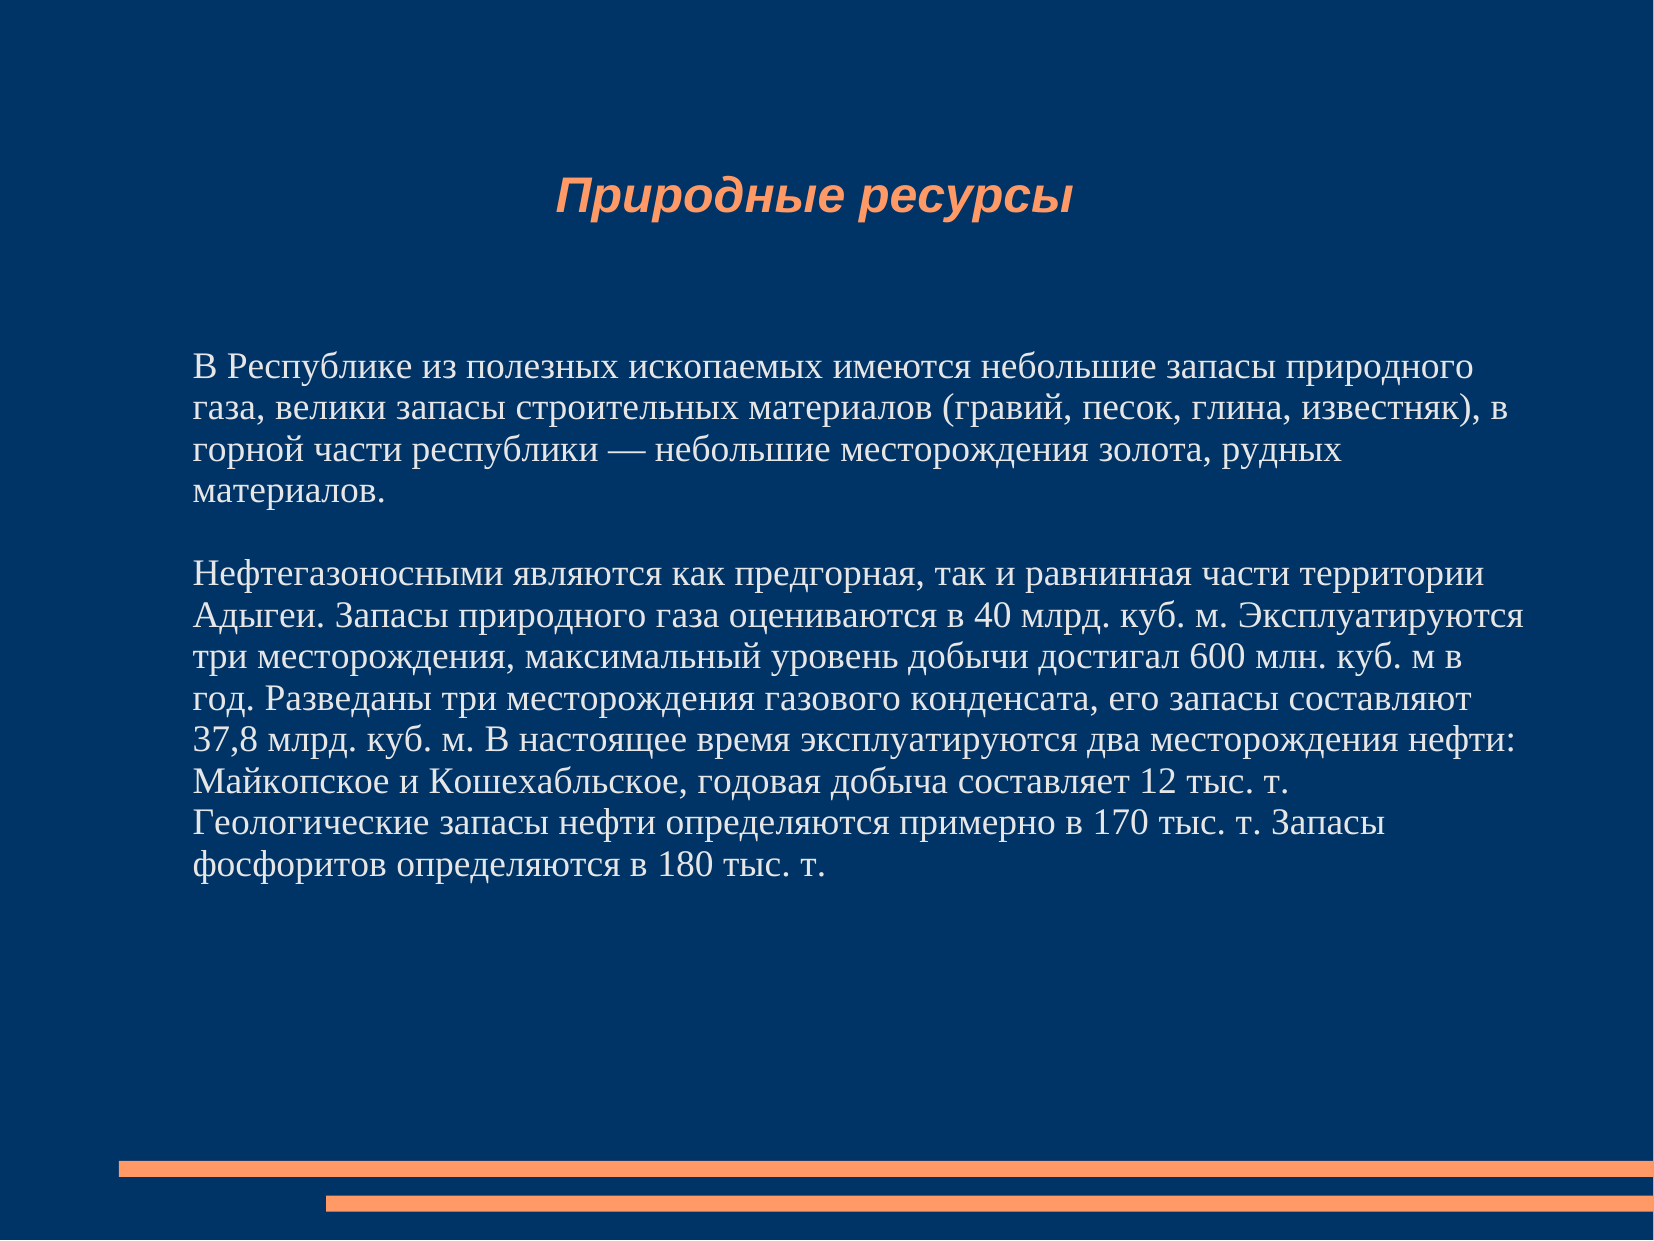

# Природные ресурсы
В Республике из полезных ископаемых имеются небольшие запасы природного газа, велики запасы строительных материалов (гравий, песок, глина, известняк), в горной части республики — небольшие месторождения золота, рудных материалов.
Нефтегазоносными являются как предгорная, так и равнинная части территории Адыгеи. Запасы природного газа оцениваются в 40 млрд. куб. м. Эксплуатируются три месторождения, максимальный уровень добычи достигал 600 млн. куб. м в год. Разведаны три месторождения газового конденсата, его запасы составляют 37,8 млрд. куб. м. В настоящее время эксплуатируются два месторождения нефти: Майкопское и Кошехабльское, годовая добыча составляет 12 тыс. т. Геологические запасы нефти определяются примерно в 170 тыс. т. Запасы фосфоритов определяются в 180 тыс. т.